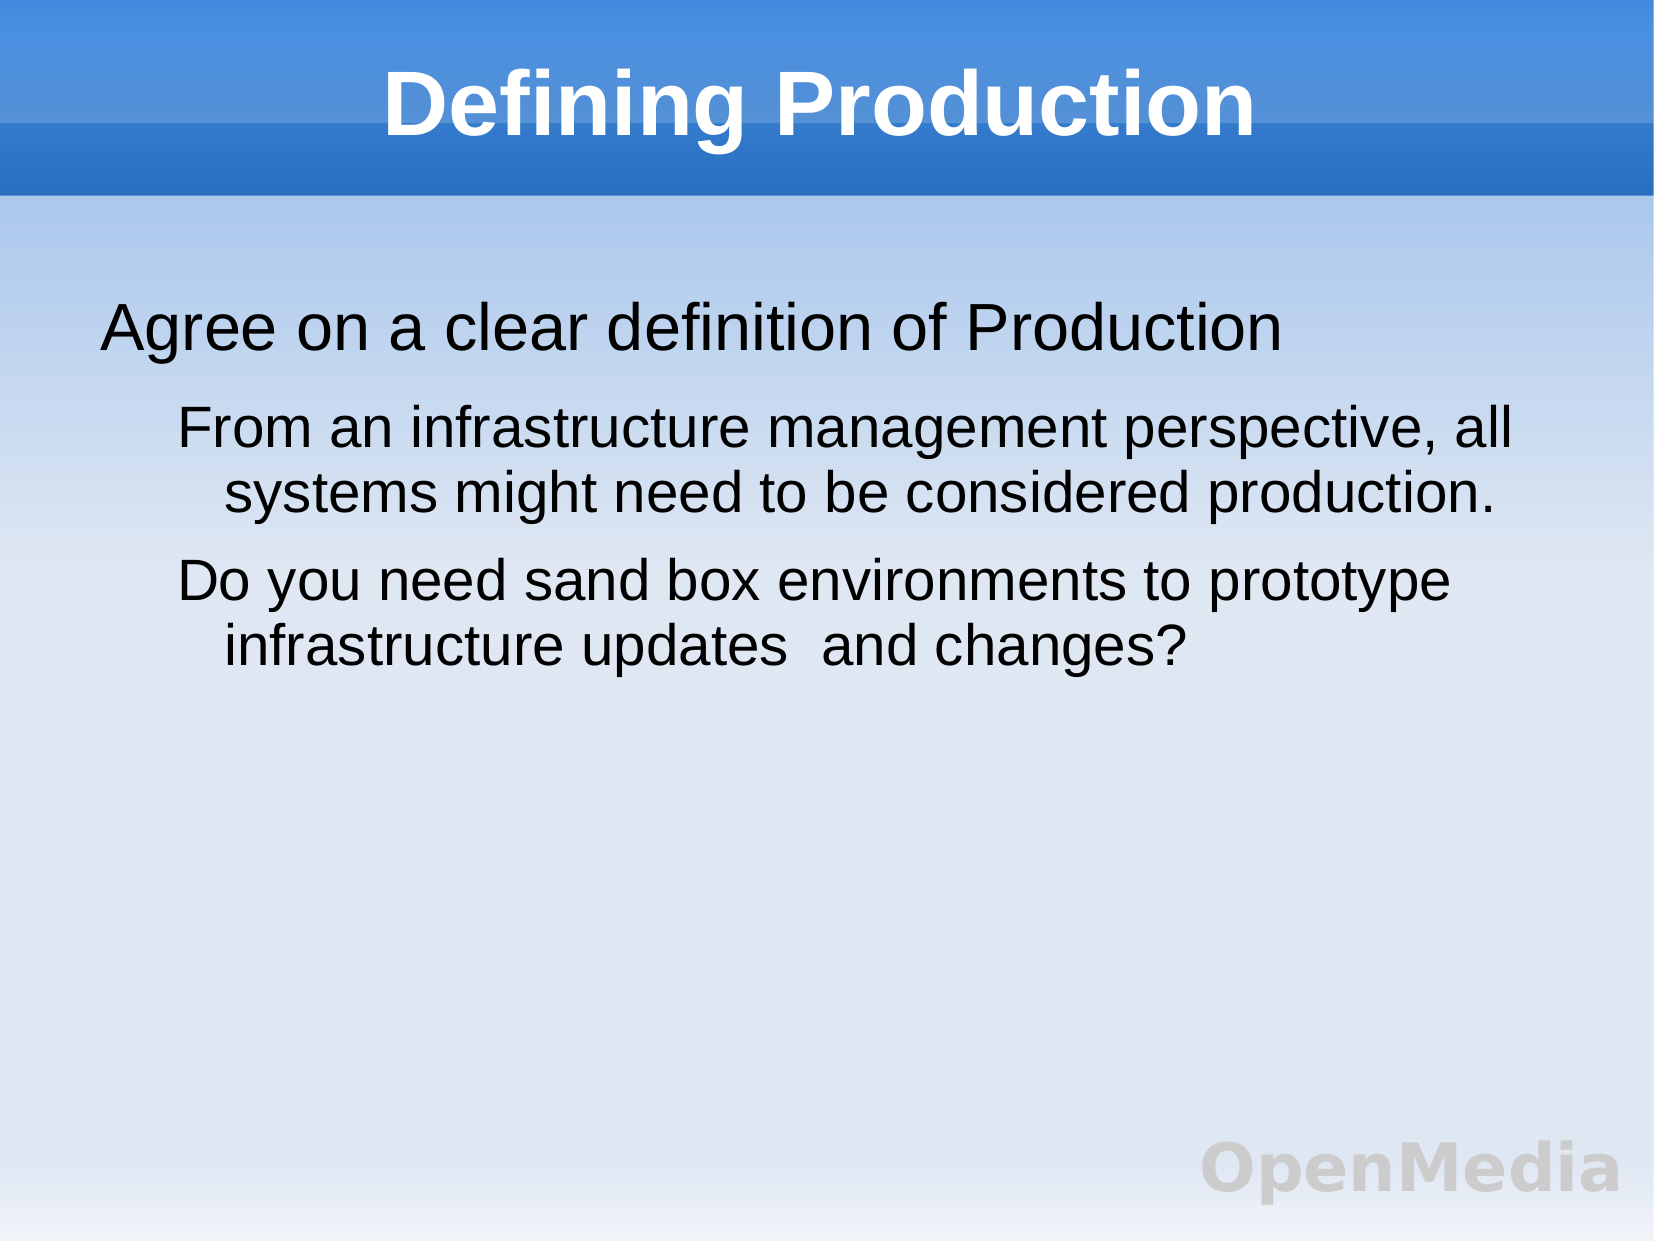

# Defining Production
Agree on a clear definition of Production
From an infrastructure management perspective, all systems might need to be considered production.
Do you need sand box environments to prototype infrastructure updates and changes?
21